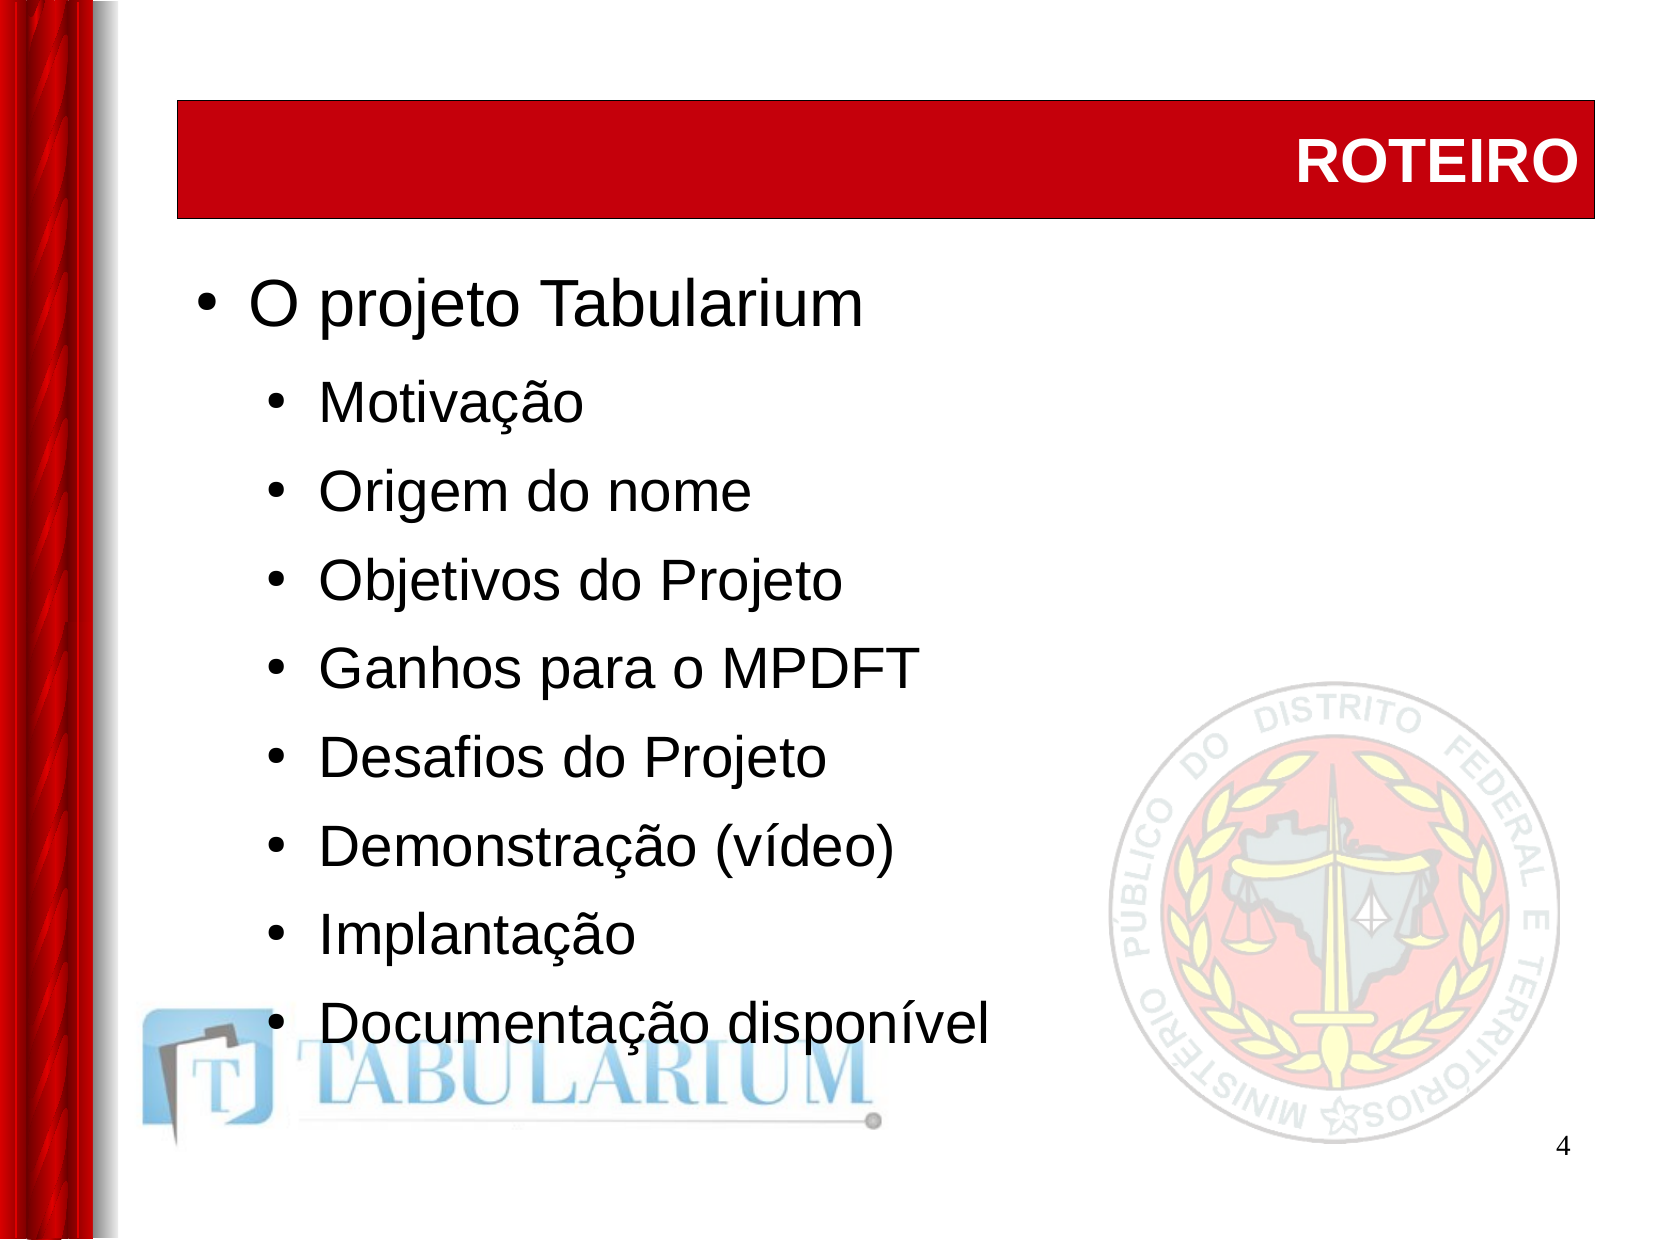

ROTEIRO
# O projeto Tabularium
Motivação
Origem do nome
Objetivos do Projeto
Ganhos para o MPDFT
Desafios do Projeto
Demonstração (vídeo)
Implantação
Documentação disponível
4